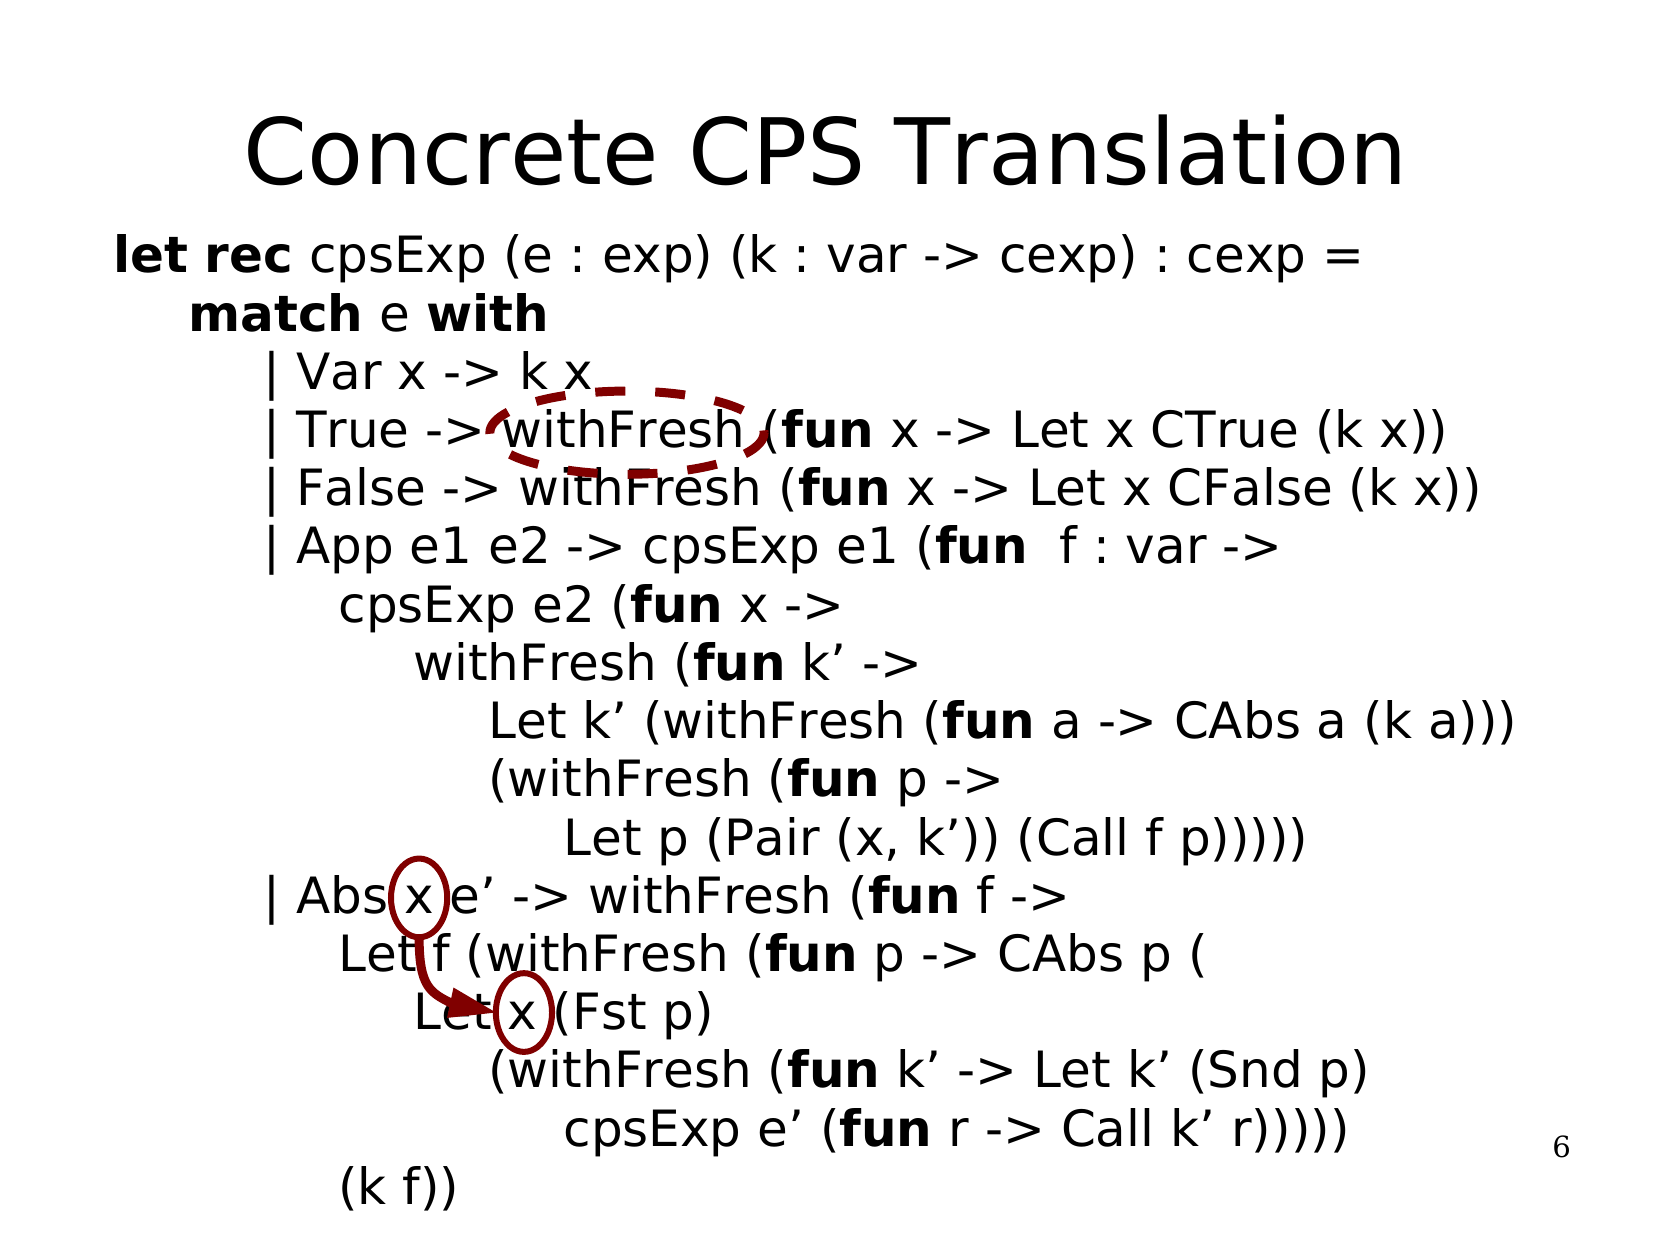

# Concrete CPS Translation
let rec cpsExp (e : exp) (k : var -> cexp) : cexp =
	match e with
		| Var x -> k x
		| True -> withFresh (fun x -> Let x CTrue (k x))
		| False -> withFresh (fun x -> Let x CFalse (k x))
		| App e1 e2 -> cpsExp e1 (fun f : var ->
			cpsExp e2 (fun x ->
				withFresh (fun k’ ->
					Let k’ (withFresh (fun a -> CAbs a (k a)))
					(withFresh (fun p ->
						Let p (Pair (x, k’)) (Call f p)))))
		| Abs x e’ -> withFresh (fun f ->
			Let f (withFresh (fun p -> CAbs p (
				Let x (Fst p)
					(withFresh (fun k’ -> Let k’ (Snd p)
						cpsExp e’ (fun r -> Call k’ r)))))
			(k f))
6